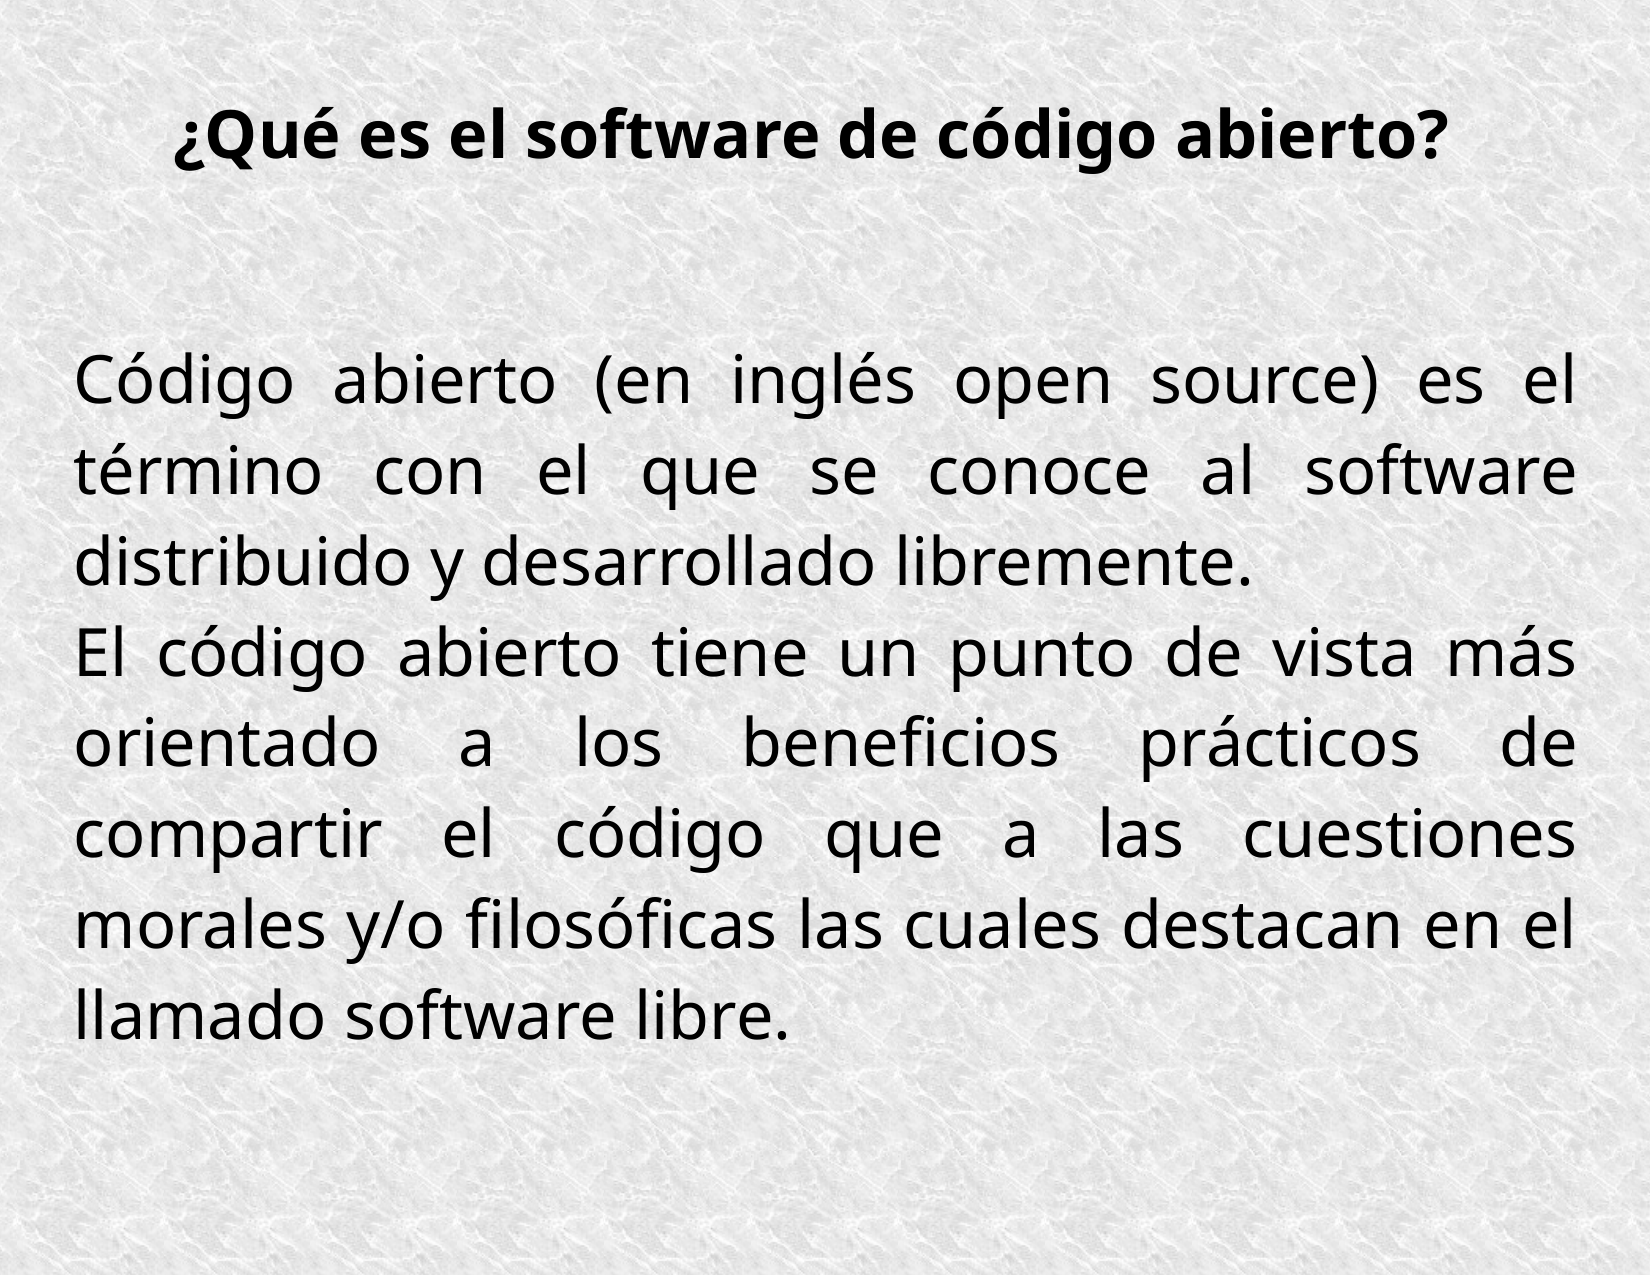

¿Qué es el software de código abierto?
Código abierto (en inglés open source) es el término con el que se conoce al software distribuido y desarrollado libremente.
El código abierto tiene un punto de vista más orientado a los beneficios prácticos de compartir el código que a las cuestiones morales y/o filosóficas las cuales destacan en el llamado software libre.